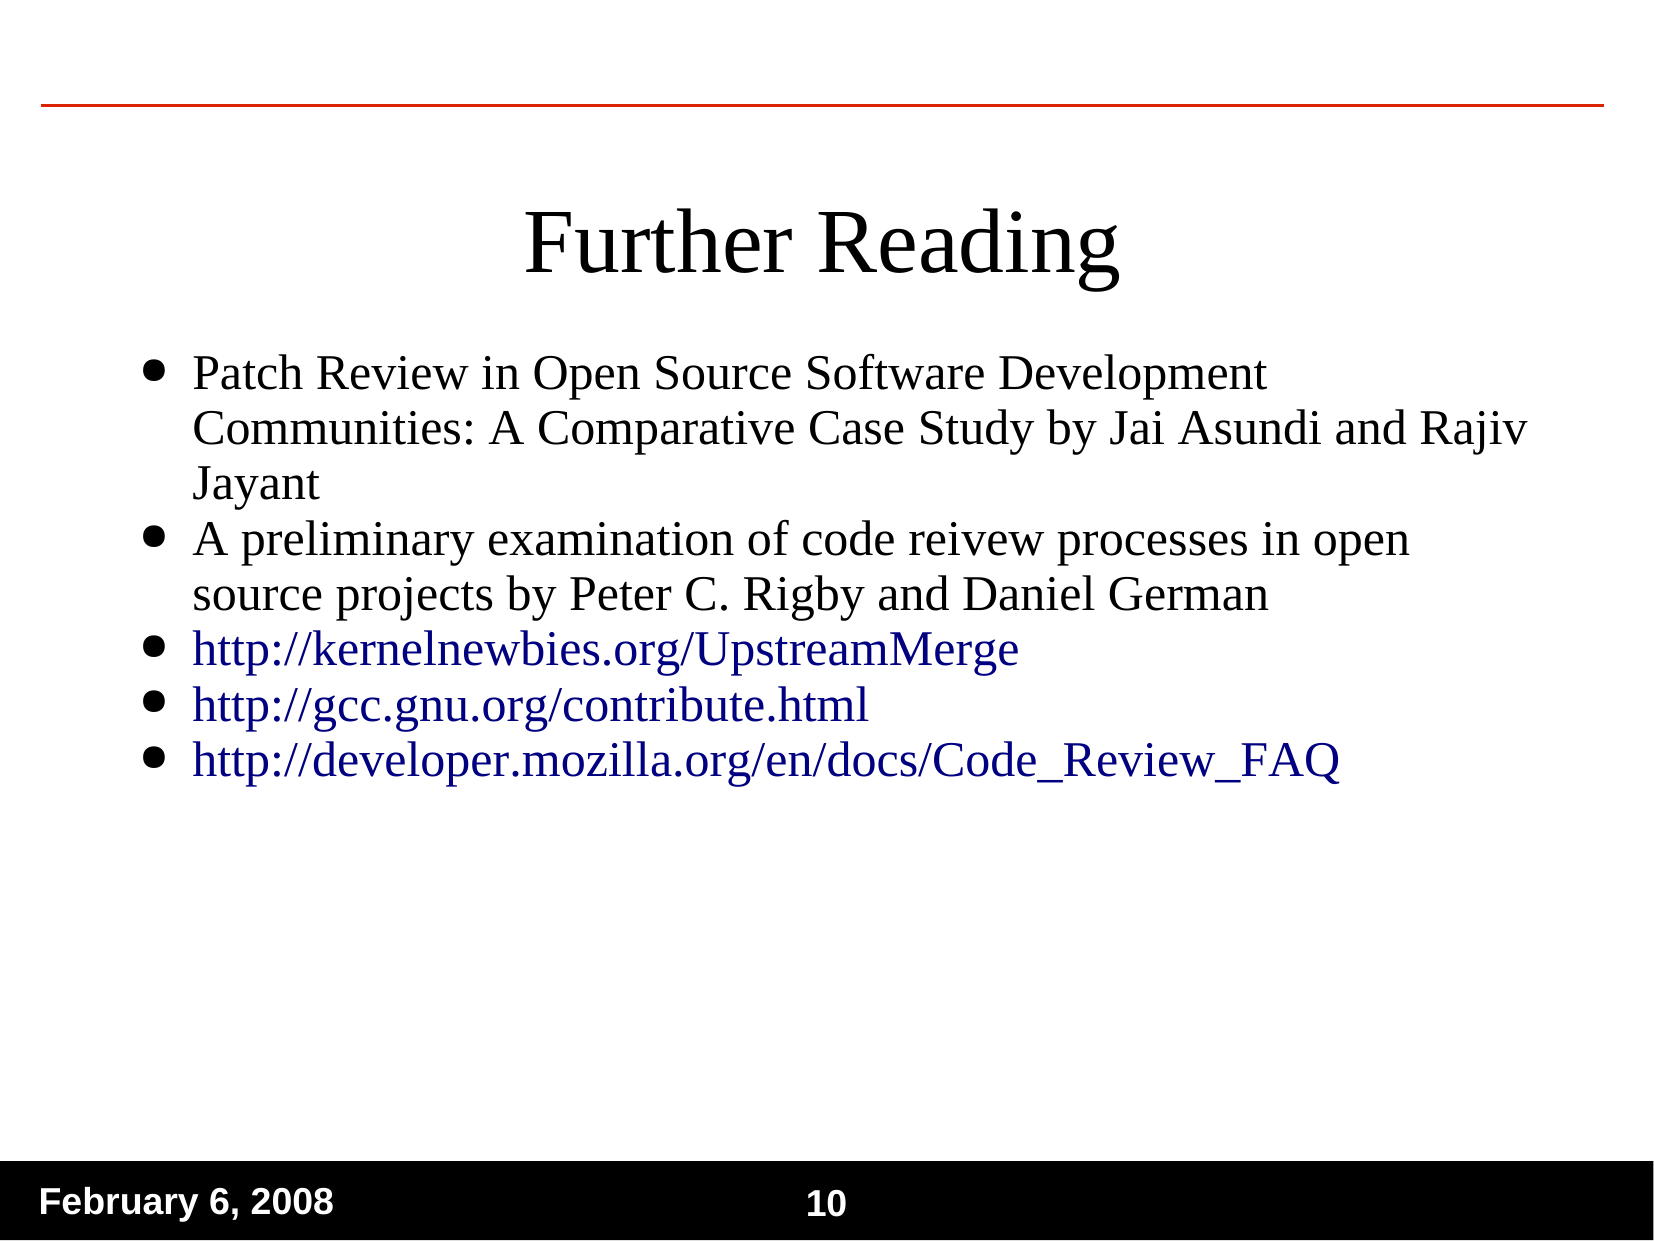

# Further Reading
Patch Review in Open Source Software Development Communities: A Comparative Case Study by Jai Asundi and Rajiv Jayant
A preliminary examination of code reivew processes in open source projects by Peter C. Rigby and Daniel German
http://kernelnewbies.org/UpstreamMerge
http://gcc.gnu.org/contribute.html
http://developer.mozilla.org/en/docs/Code_Review_FAQ